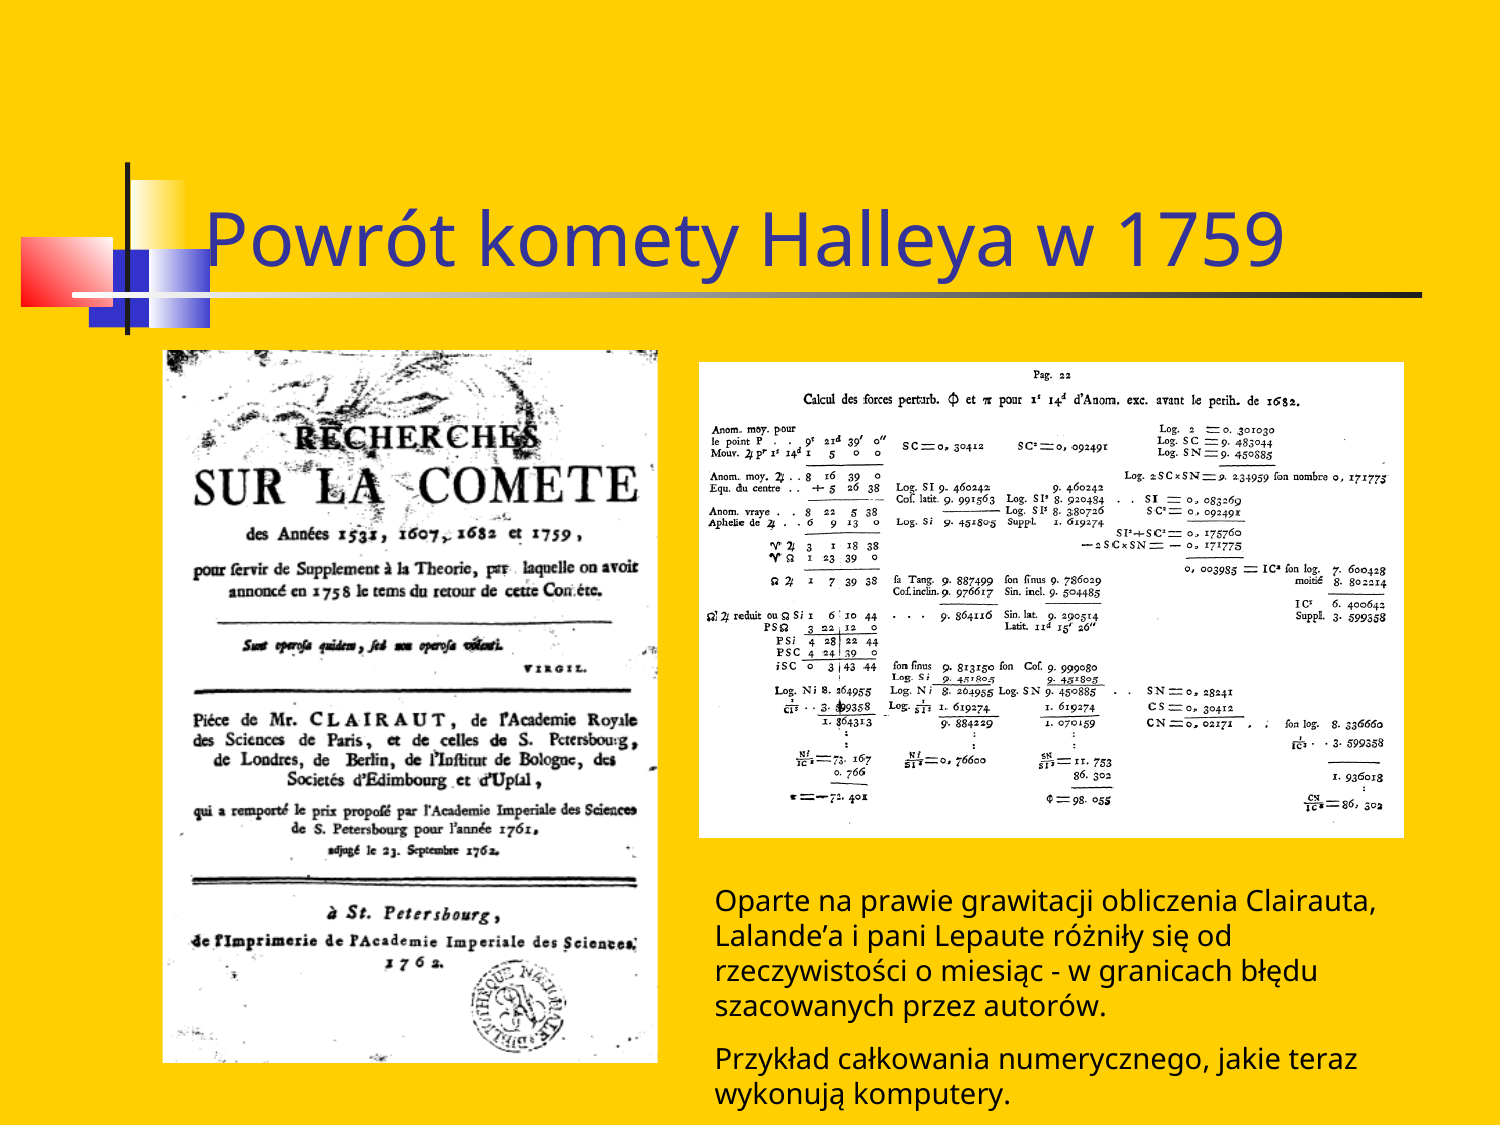

# Powrót komety Halleya w 1759
Oparte na prawie grawitacji obliczenia Clairauta, Lalande’a i pani Lepaute różniły się od rzeczywistości o miesiąc - w granicach błędu szacowanych przez autorów.
Przykład całkowania numerycznego, jakie teraz wykonują komputery.